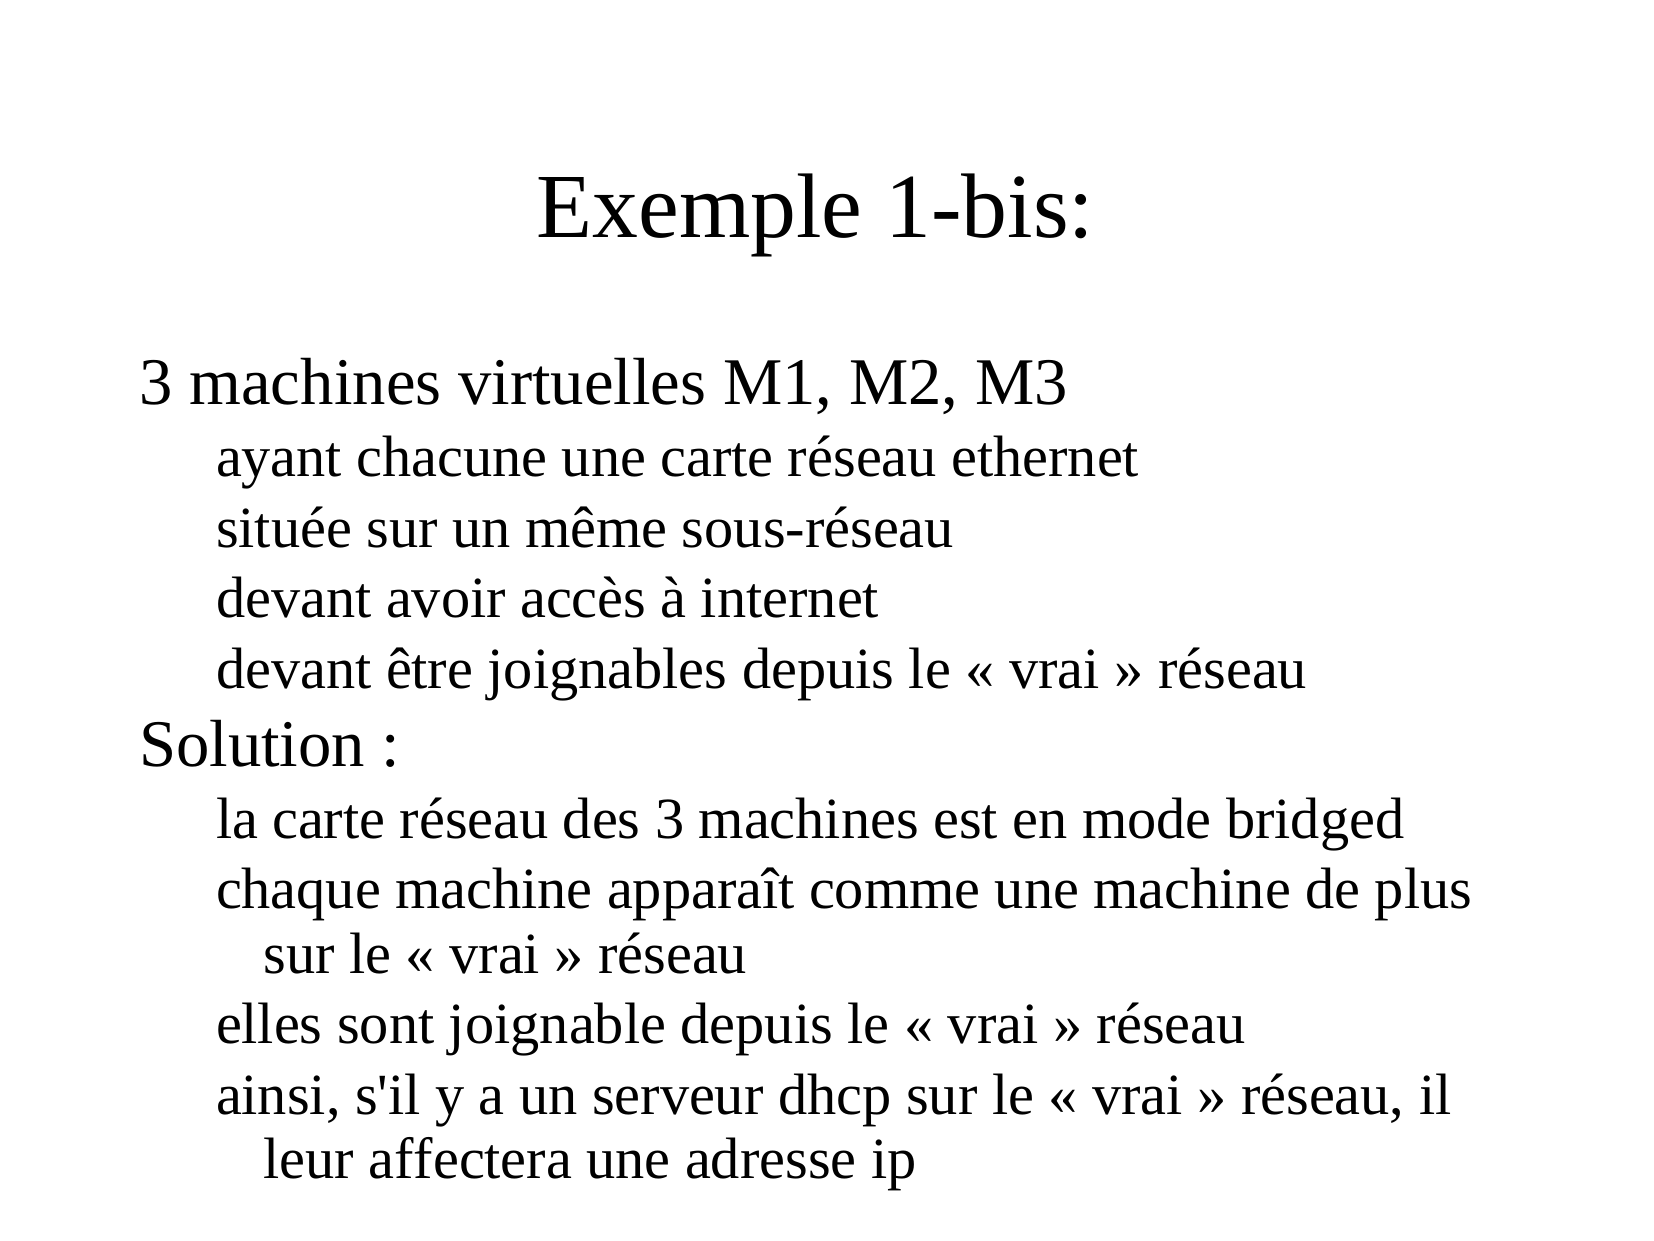

# Exemple 1-bis:
3 machines virtuelles M1, M2, M3
ayant chacune une carte réseau ethernet
située sur un même sous-réseau
devant avoir accès à internet
devant être joignables depuis le « vrai » réseau
Solution :
la carte réseau des 3 machines est en mode bridged
chaque machine apparaît comme une machine de plus sur le « vrai » réseau
elles sont joignable depuis le « vrai » réseau
ainsi, s'il y a un serveur dhcp sur le « vrai » réseau, il leur affectera une adresse ip